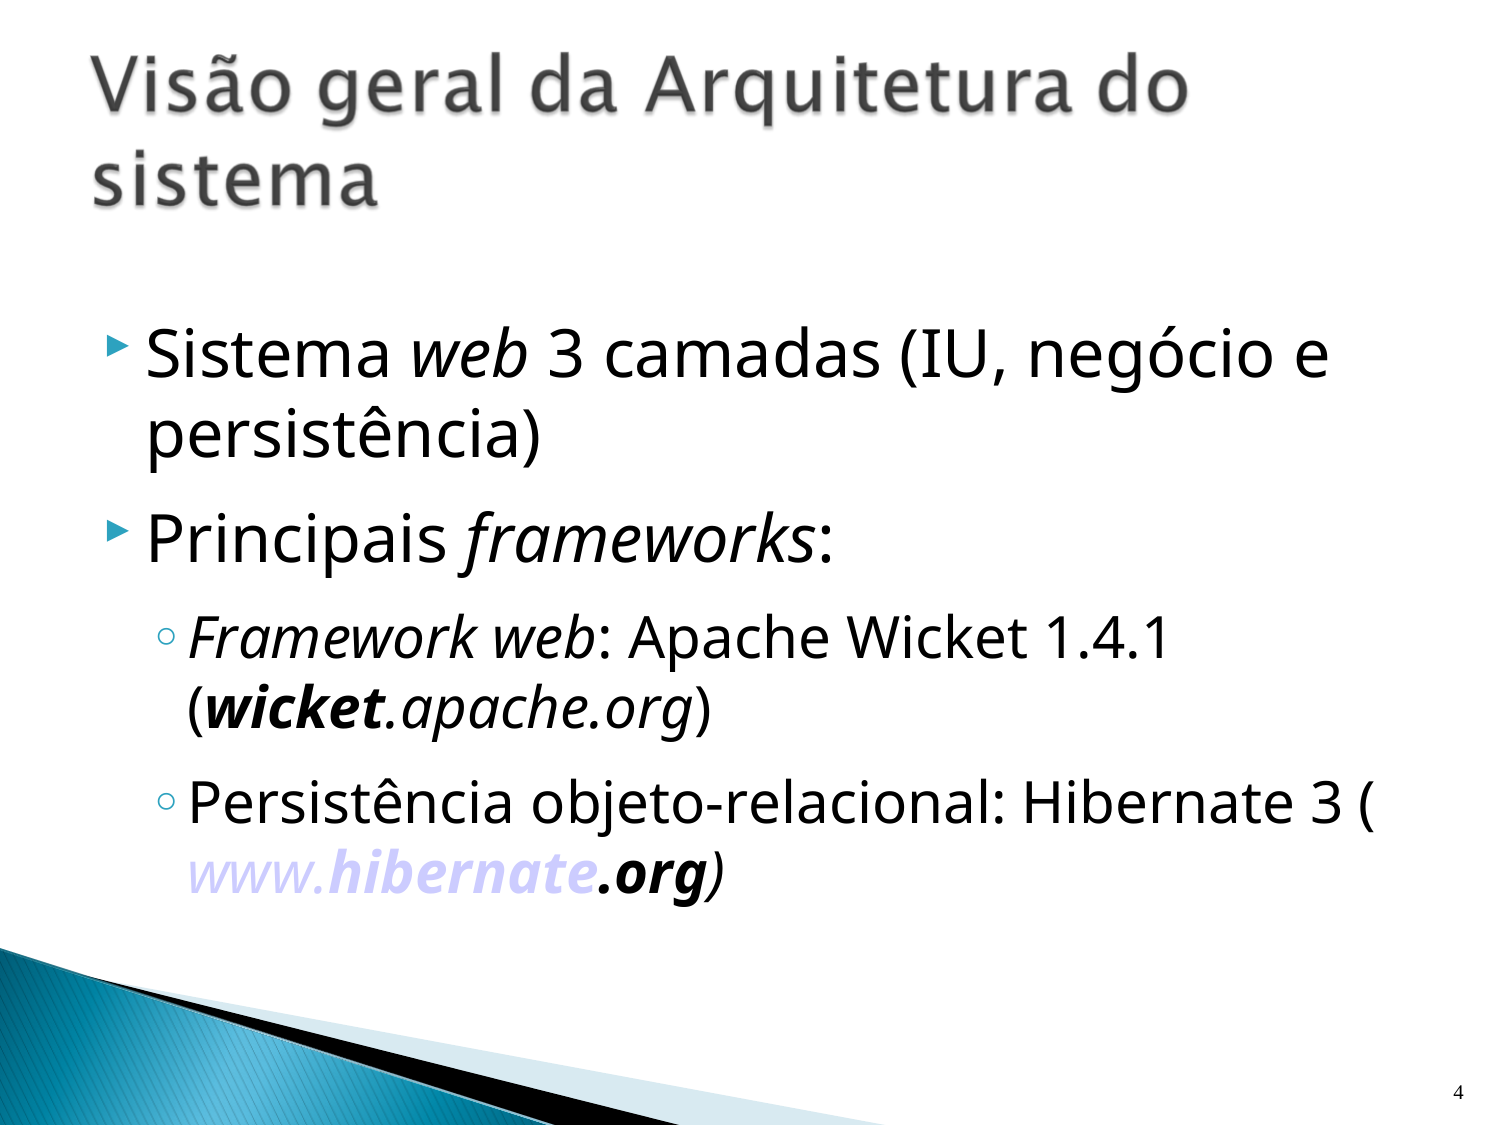

Sistema web 3 camadas (IU, negócio e persistência)
Principais frameworks:
Framework web: Apache Wicket 1.4.1 (wicket.apache.org)
Persistência objeto-relacional: Hibernate 3 (www.hibernate.org)